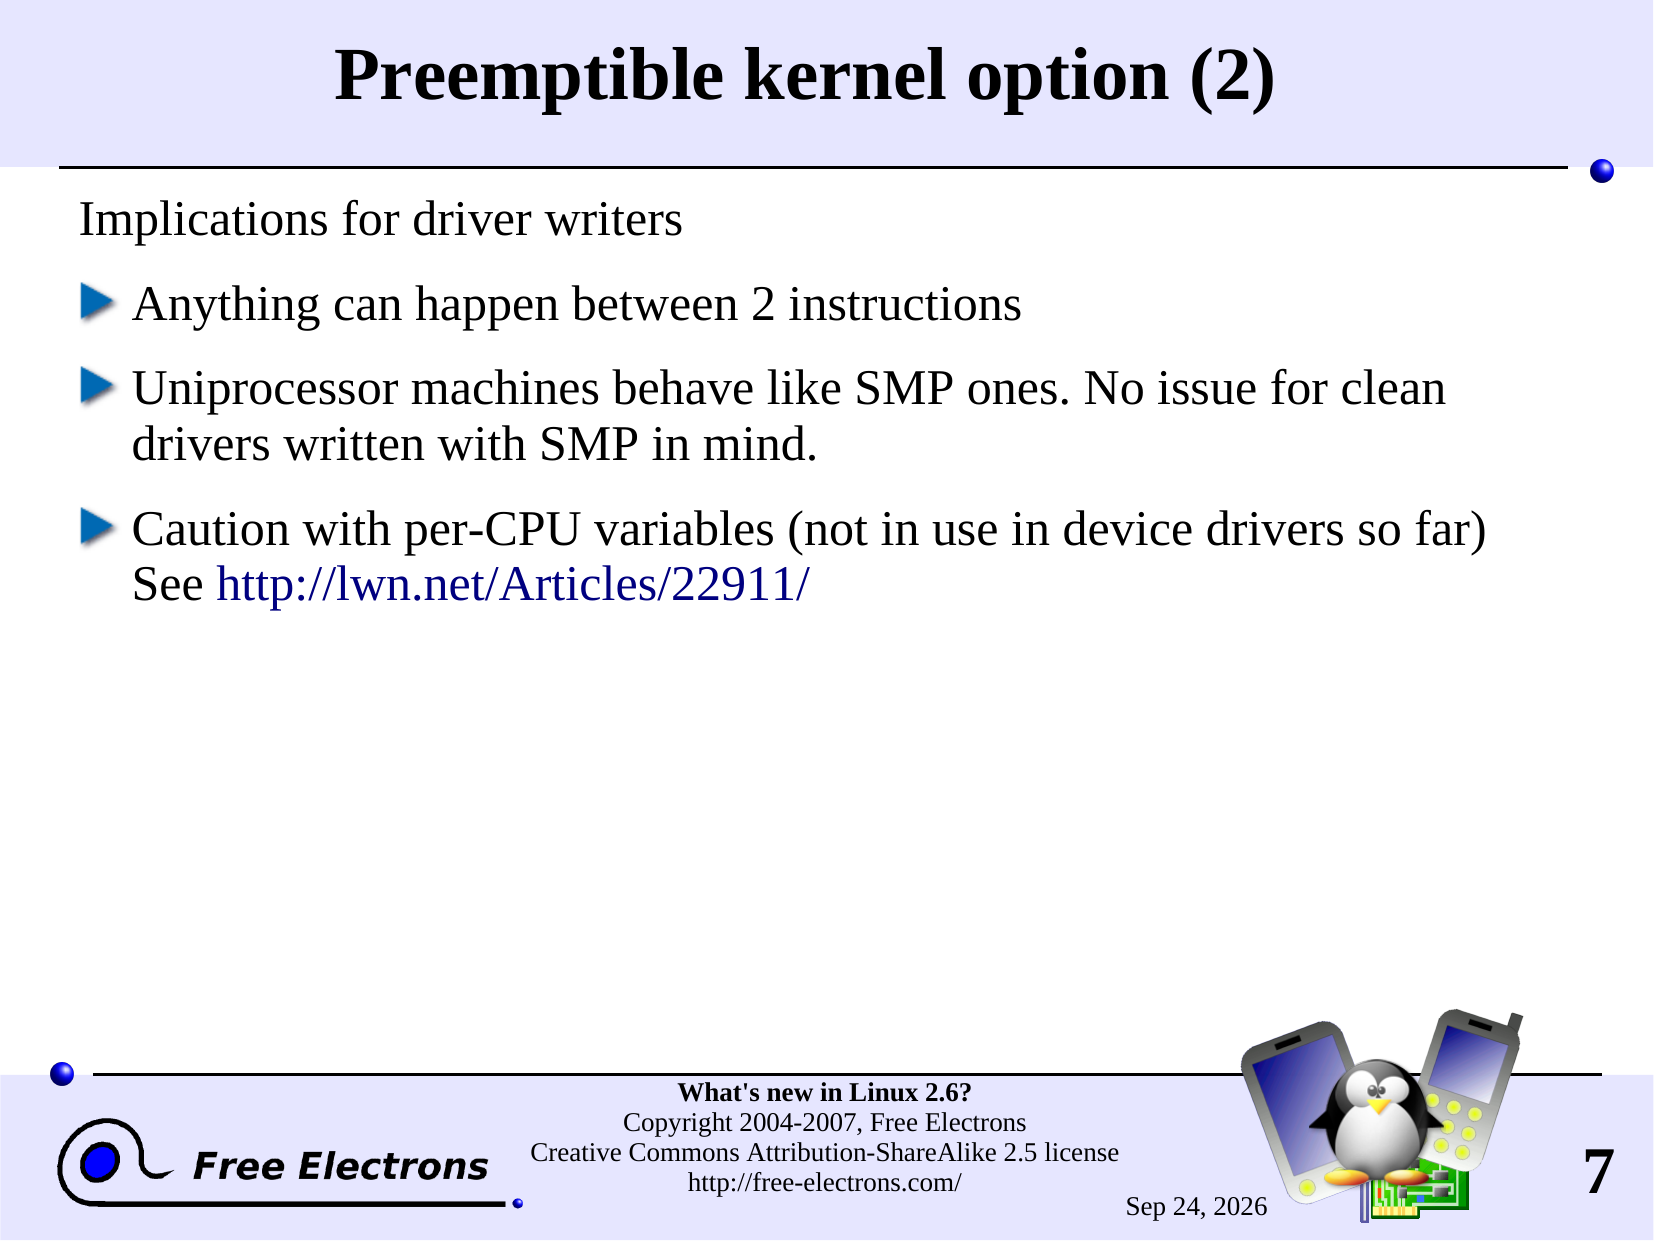

# Preemptible kernel option (2)
Implications for driver writers
Anything can happen between 2 instructions
Uniprocessor machines behave like SMP ones. No issue for clean drivers written with SMP in mind.
Caution with per-CPU variables (not in use in device drivers so far)
See http://lwn.net/Articles/22911/